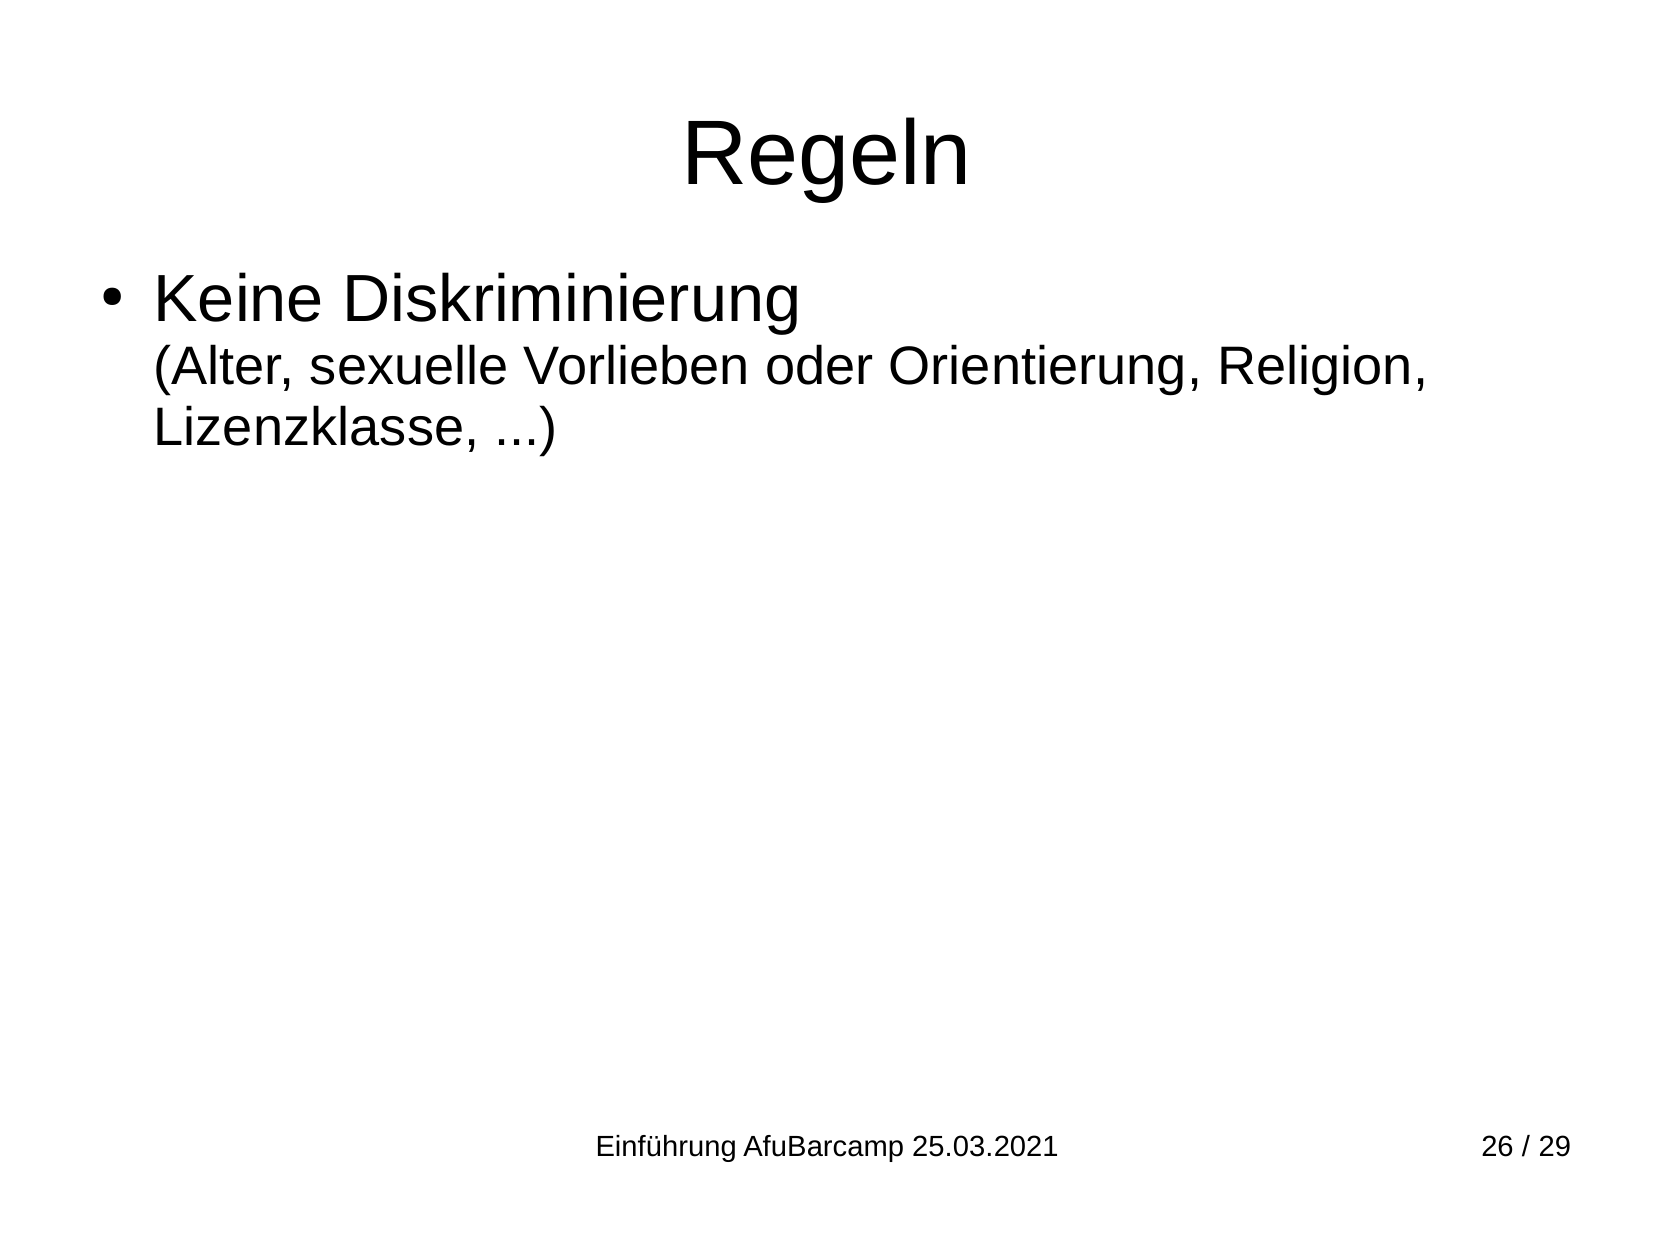

# Regeln
Keine Diskriminierung
(Alter, sexuelle Vorlieben oder Orientierung, Religion, Lizenzklasse, ...)